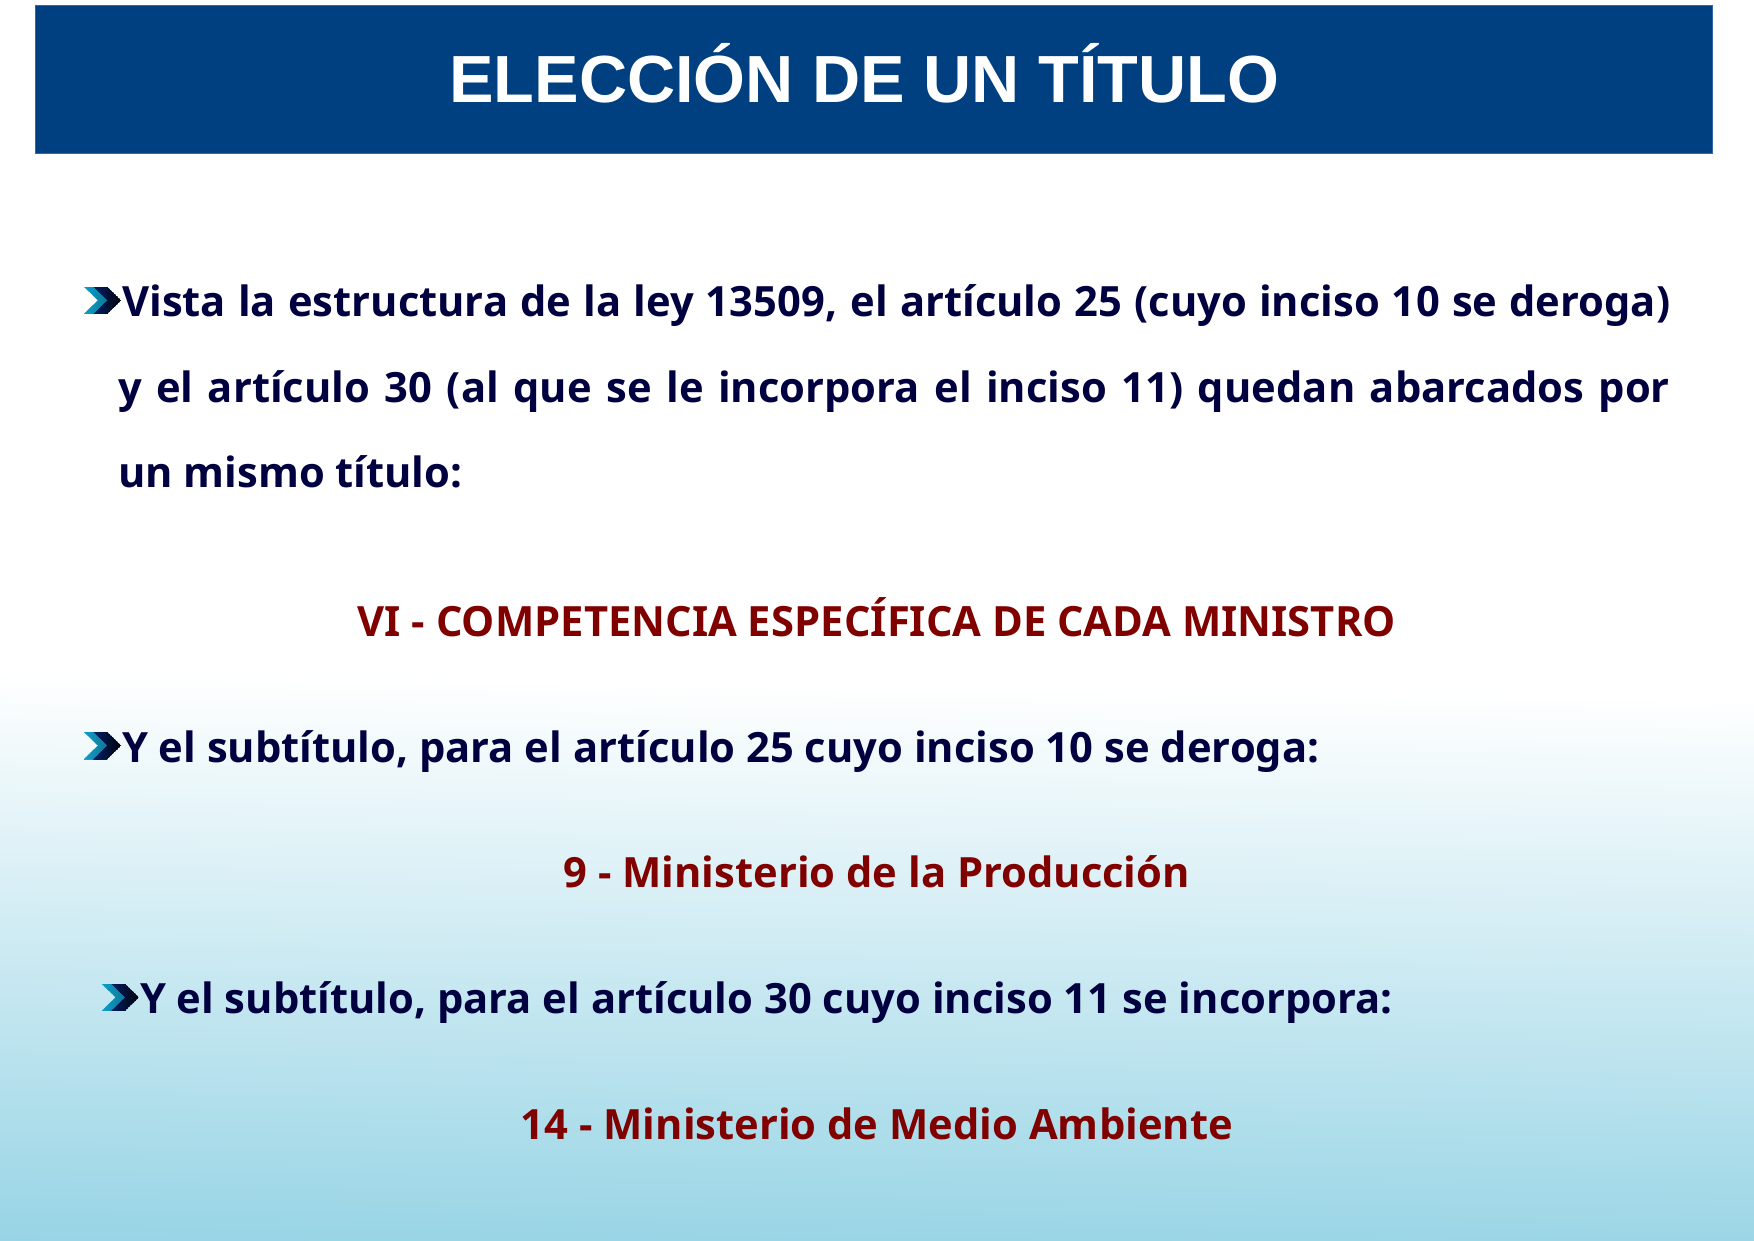

ELECCIÓN DE UN TÍTULO
Vista la estructura de la ley 13509, el artículo 25 (cuyo inciso 10 se deroga) y el artículo 30 (al que se le incorpora el inciso 11) quedan abarcados por un mismo título:
VI - COMPETENCIA ESPECÍFICA DE CADA MINISTRO
Y el subtítulo, para el artículo 25 cuyo inciso 10 se deroga:
9 - Ministerio de la Producción
Y el subtítulo, para el artículo 30 cuyo inciso 11 se incorpora:
14 - Ministerio de Medio Ambiente